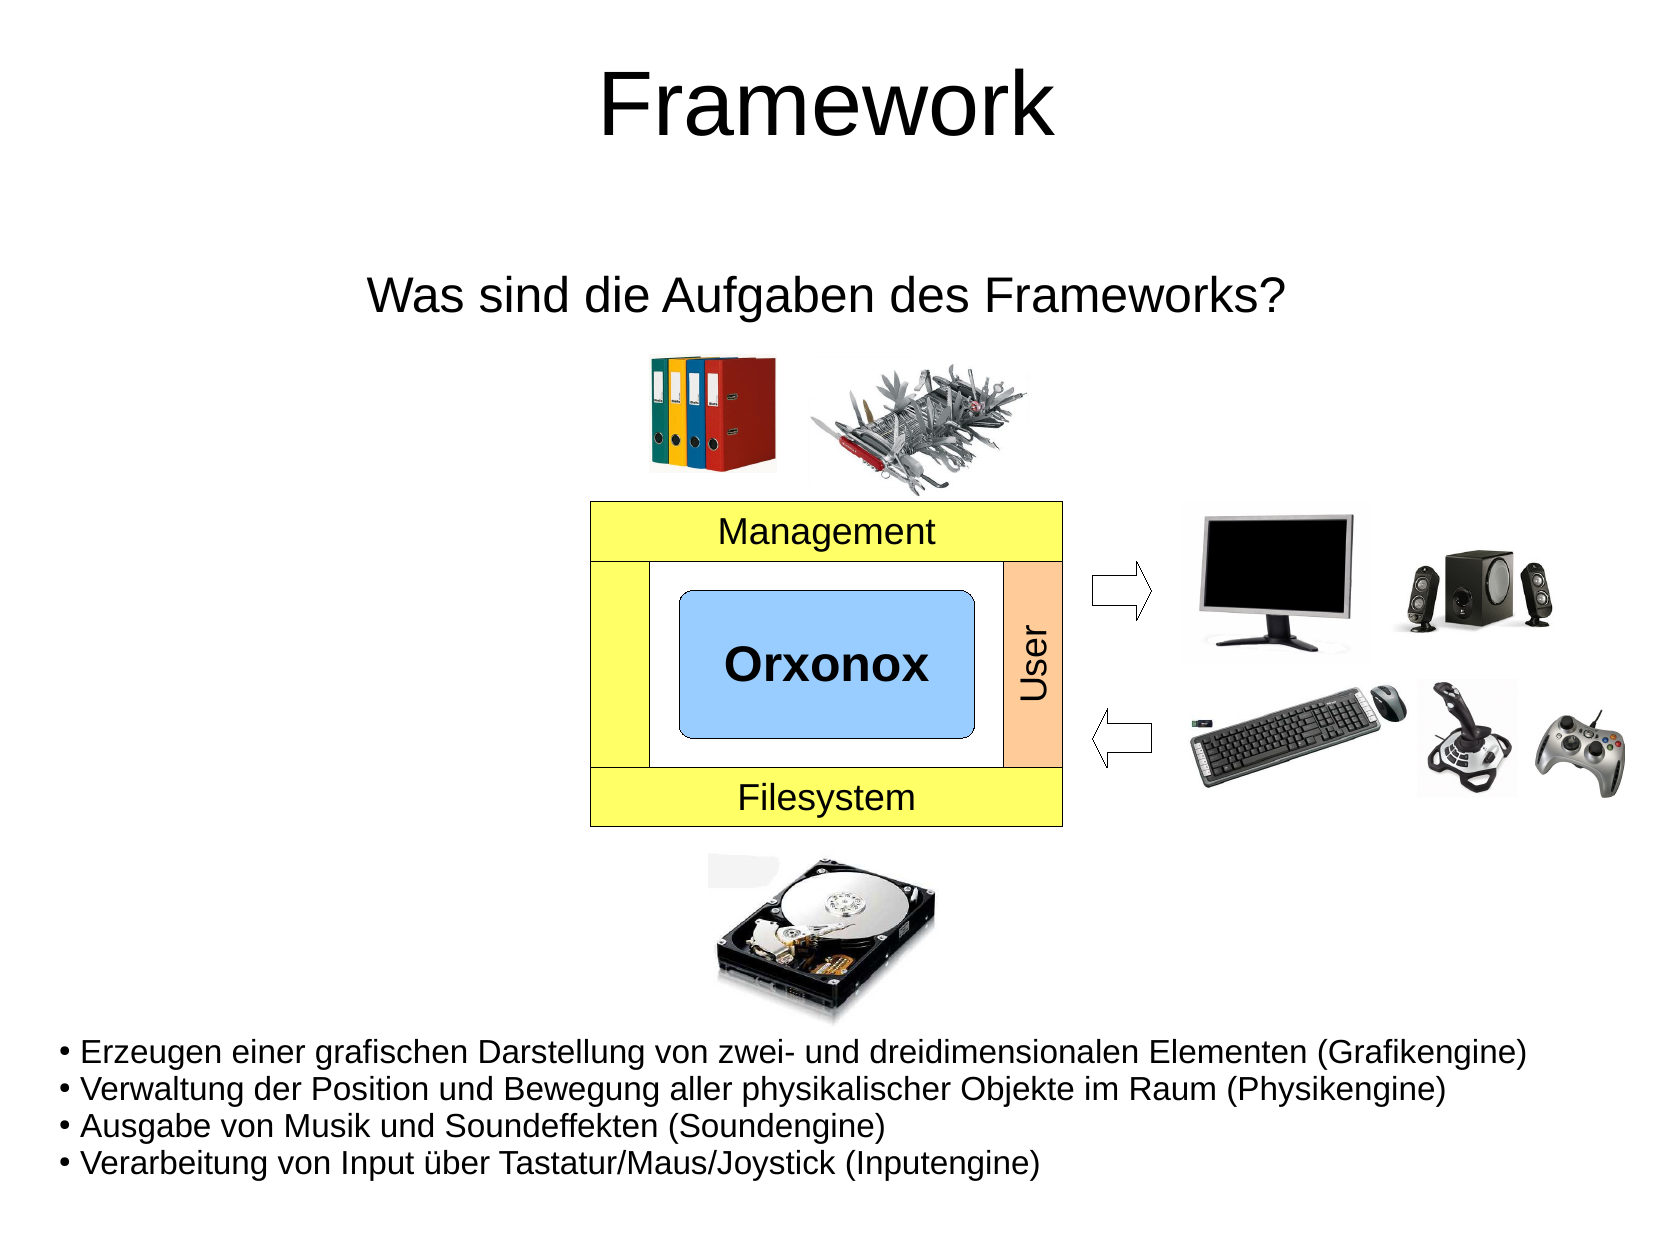

# Framework
Was sind die Aufgaben des Frameworks?
Management
Orxonox
User
Filesystem
 Erzeugen einer grafischen Darstellung von zwei- und dreidimensionalen Elementen (Grafikengine)
 Verwaltung der Position und Bewegung aller physikalischer Objekte im Raum (Physikengine)
 Ausgabe von Musik und Soundeffekten (Soundengine)
 Verarbeitung von Input über Tastatur/Maus/Joystick (Inputengine)